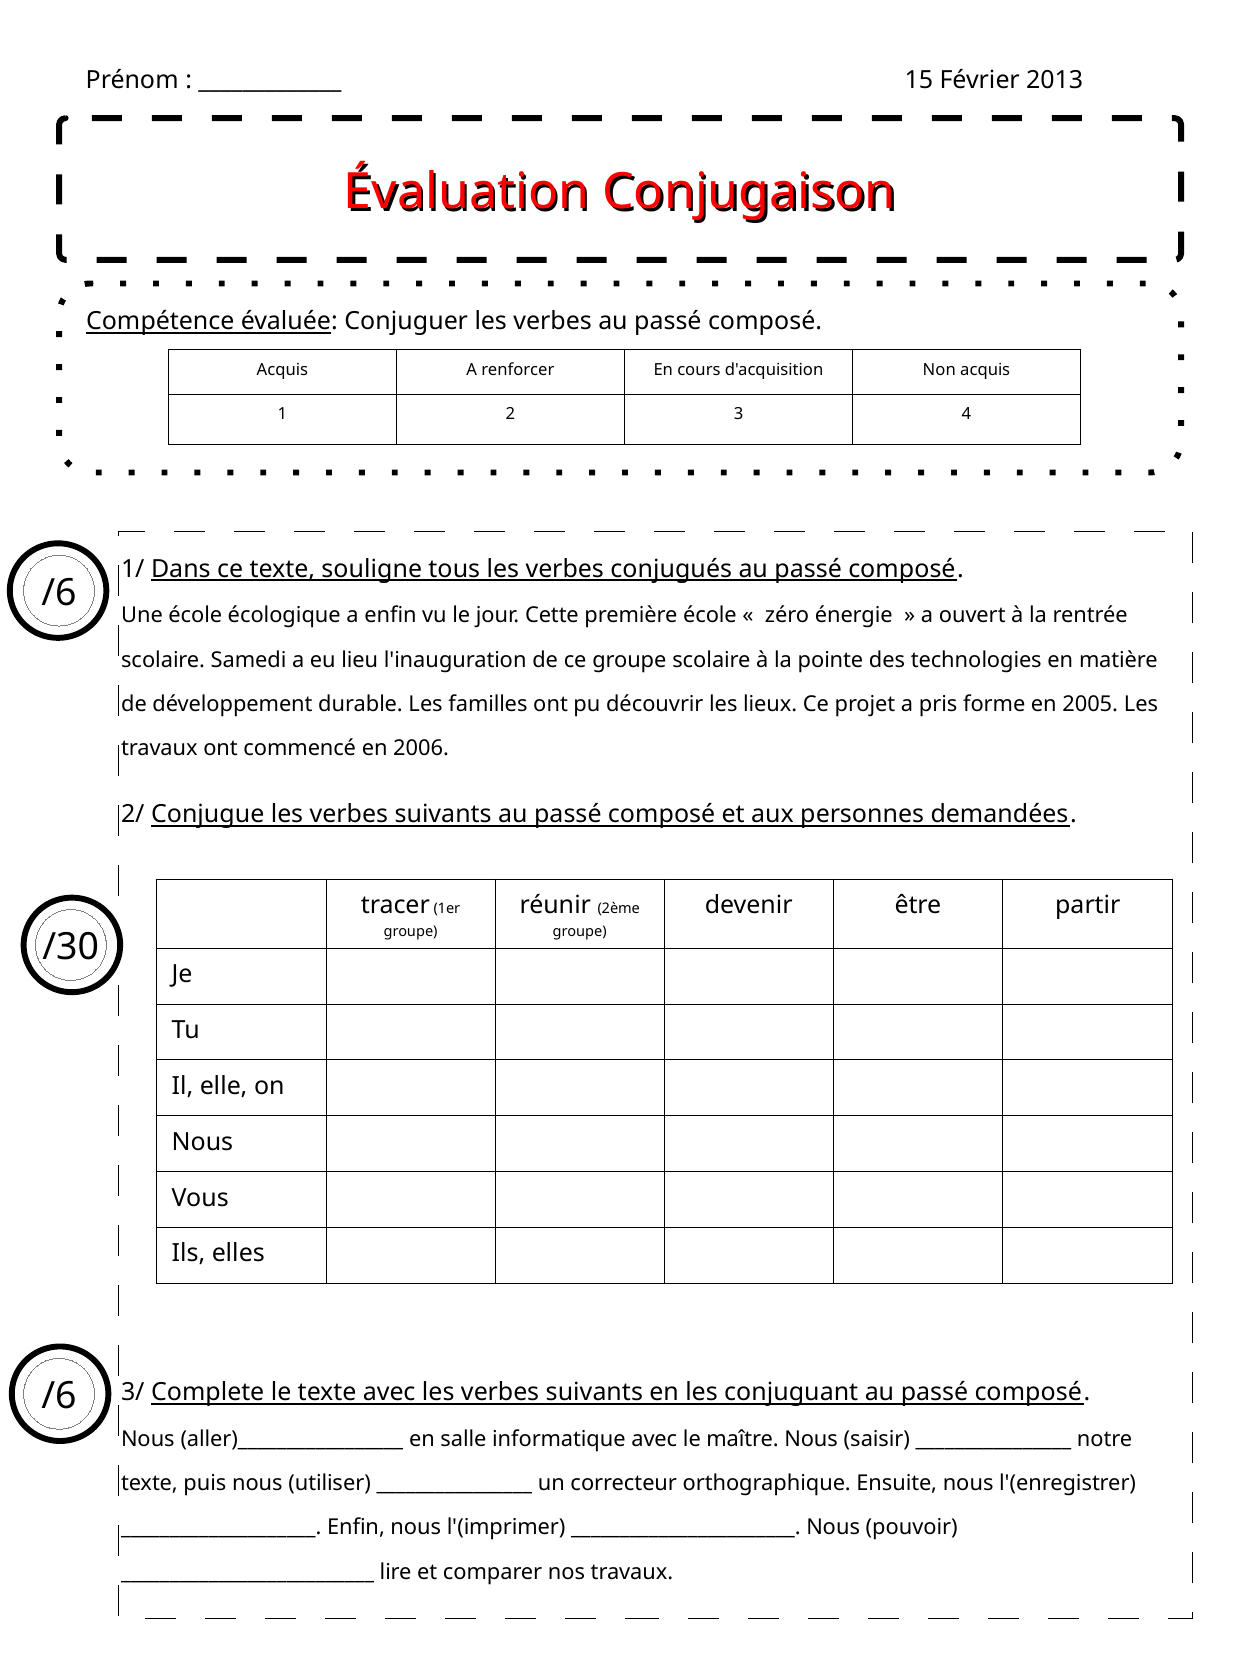

Prénom : _____________ 15 Février 2013
Évaluation Conjugaison
Compétence évaluée: Conjuguer les verbes au passé composé.
| Acquis | A renforcer | En cours d'acquisition | Non acquis |
| --- | --- | --- | --- |
| 1 | 2 | 3 | 4 |
1/ Dans ce texte, souligne tous les verbes conjugués au passé composé.
Une école écologique a enfin vu le jour. Cette première école «  zéro énergie  » a ouvert à la rentrée scolaire. Samedi a eu lieu l'inauguration de ce groupe scolaire à la pointe des technologies en matière de développement durable. Les familles ont pu découvrir les lieux. Ce projet a pris forme en 2005. Les travaux ont commencé en 2006.
2/ Conjugue les verbes suivants au passé composé et aux personnes demandées.
3/ Complete le texte avec les verbes suivants en les conjuguant au passé composé.
Nous (aller)_________________ en salle informatique avec le maître. Nous (saisir) ________________ notre texte, puis nous (utiliser) ________________ un correcteur orthographique. Ensuite, nous l'(enregistrer) ____________________. Enfin, nous l'(imprimer) _______________________. Nous (pouvoir) __________________________ lire et comparer nos travaux.
/6
| | tracer (1er groupe) | réunir (2ème groupe) | devenir | être | partir |
| --- | --- | --- | --- | --- | --- |
| Je | | | | | |
| Tu | | | | | |
| Il, elle, on | | | | | |
| Nous | | | | | |
| Vous | | | | | |
| Ils, elles | | | | | |
/30
/6